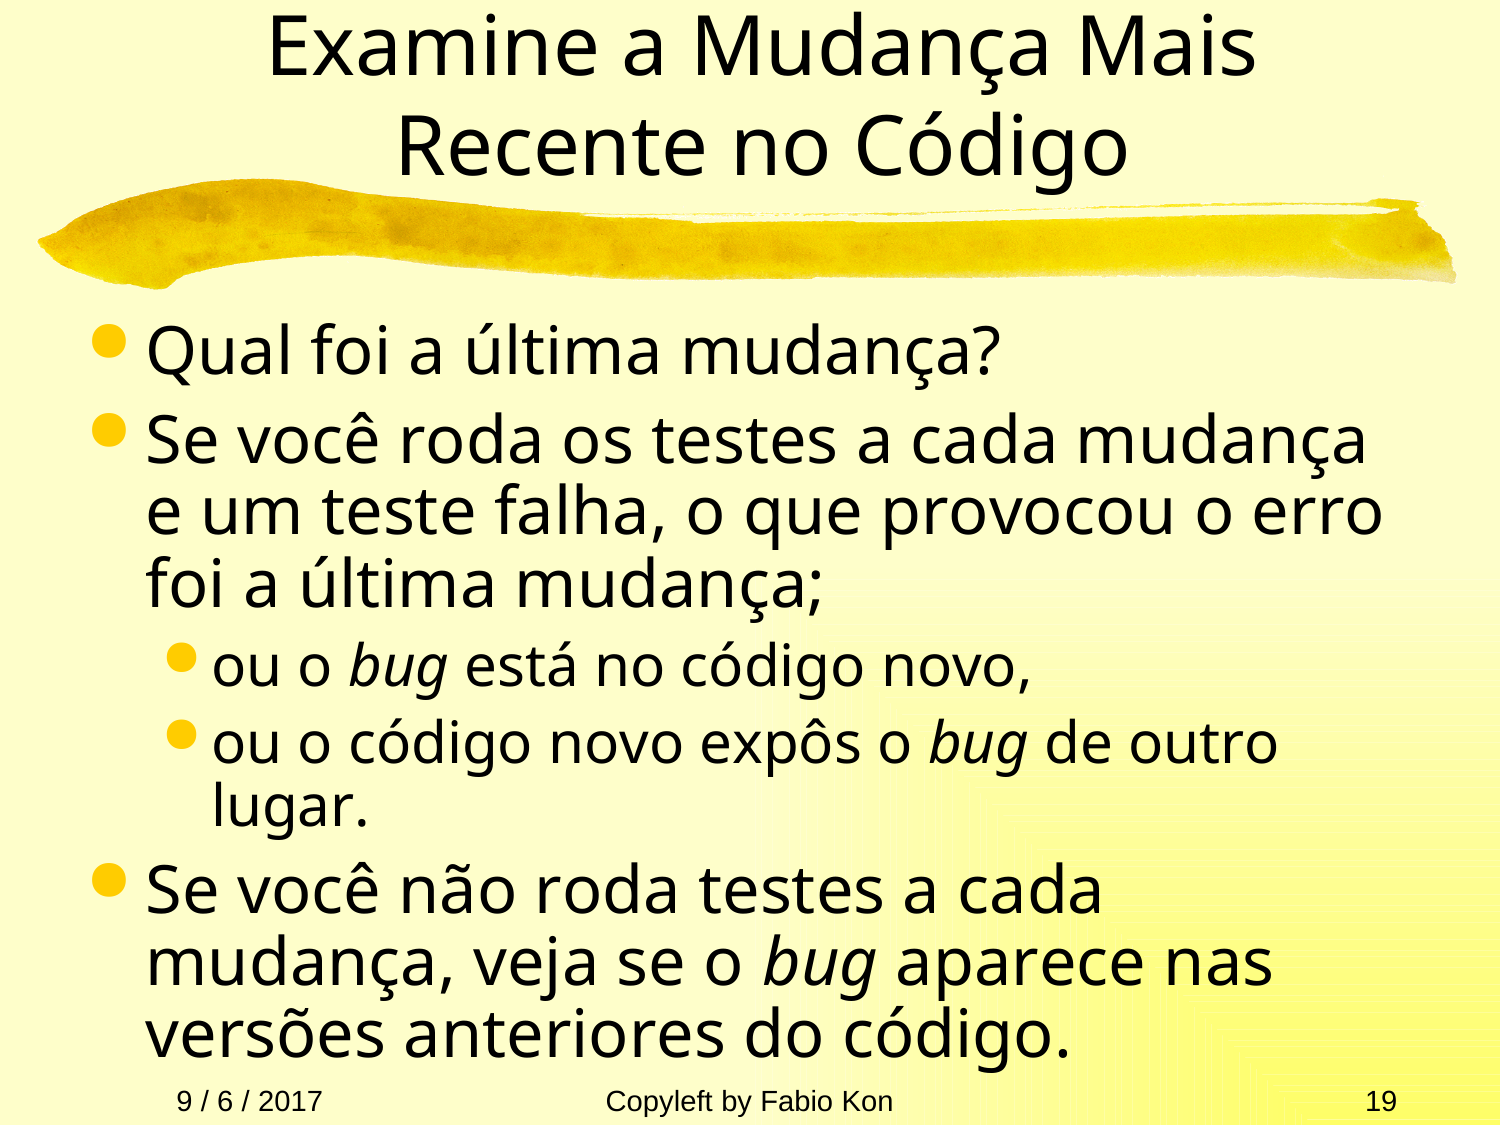

# Examine a Mudança Mais Recente no Código
Qual foi a última mudança?
Se você roda os testes a cada mudança e um teste falha, o que provocou o erro foi a última mudança;
ou o bug está no código novo,
ou o código novo expôs o bug de outro lugar.
Se você não roda testes a cada mudança, veja se o bug aparece nas versões anteriores do código.
ECOOP'99 OOOSW
19